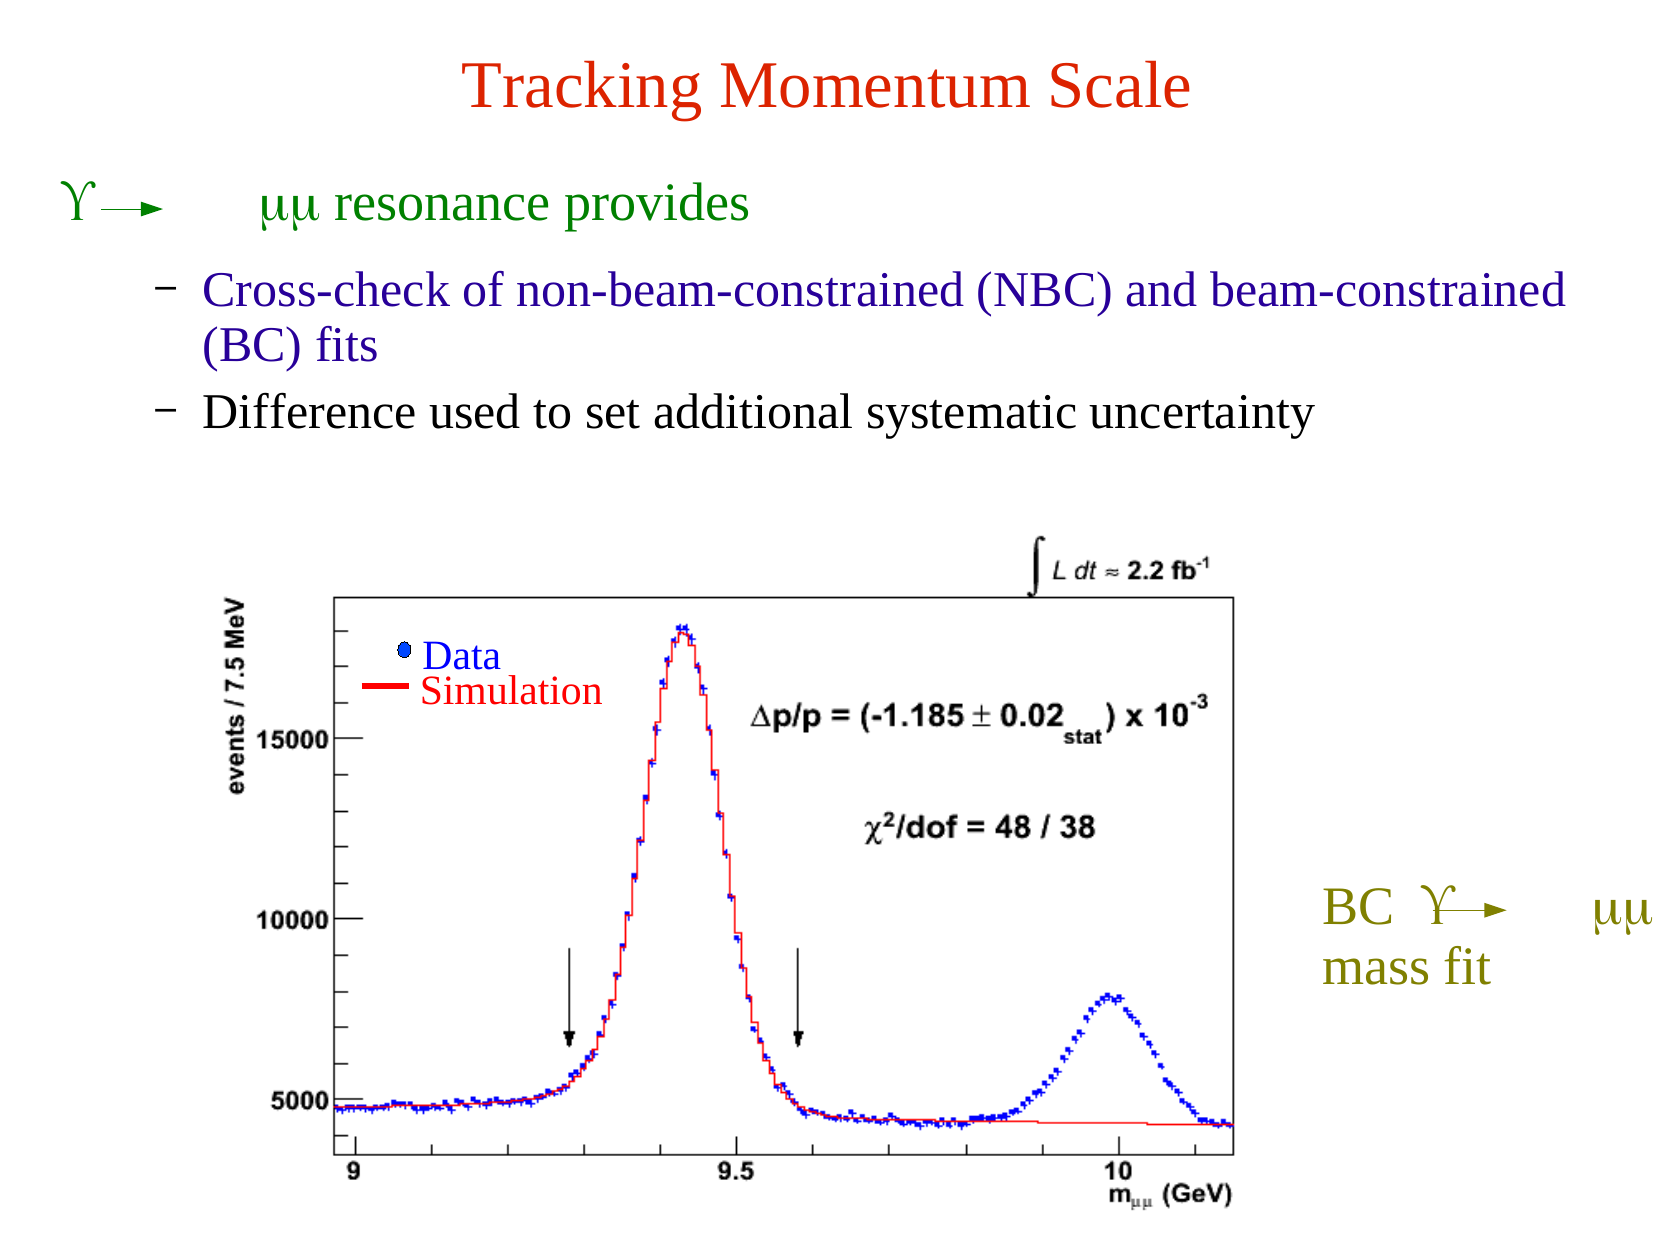

# Tracking Momentum Scale
ϒ μμ resonance provides
Cross-check of non-beam-constrained (NBC) and beam-constrained (BC) fits
Difference used to set additional systematic uncertainty
Data
Simulation
 BC ϒ μμ
 mass fit